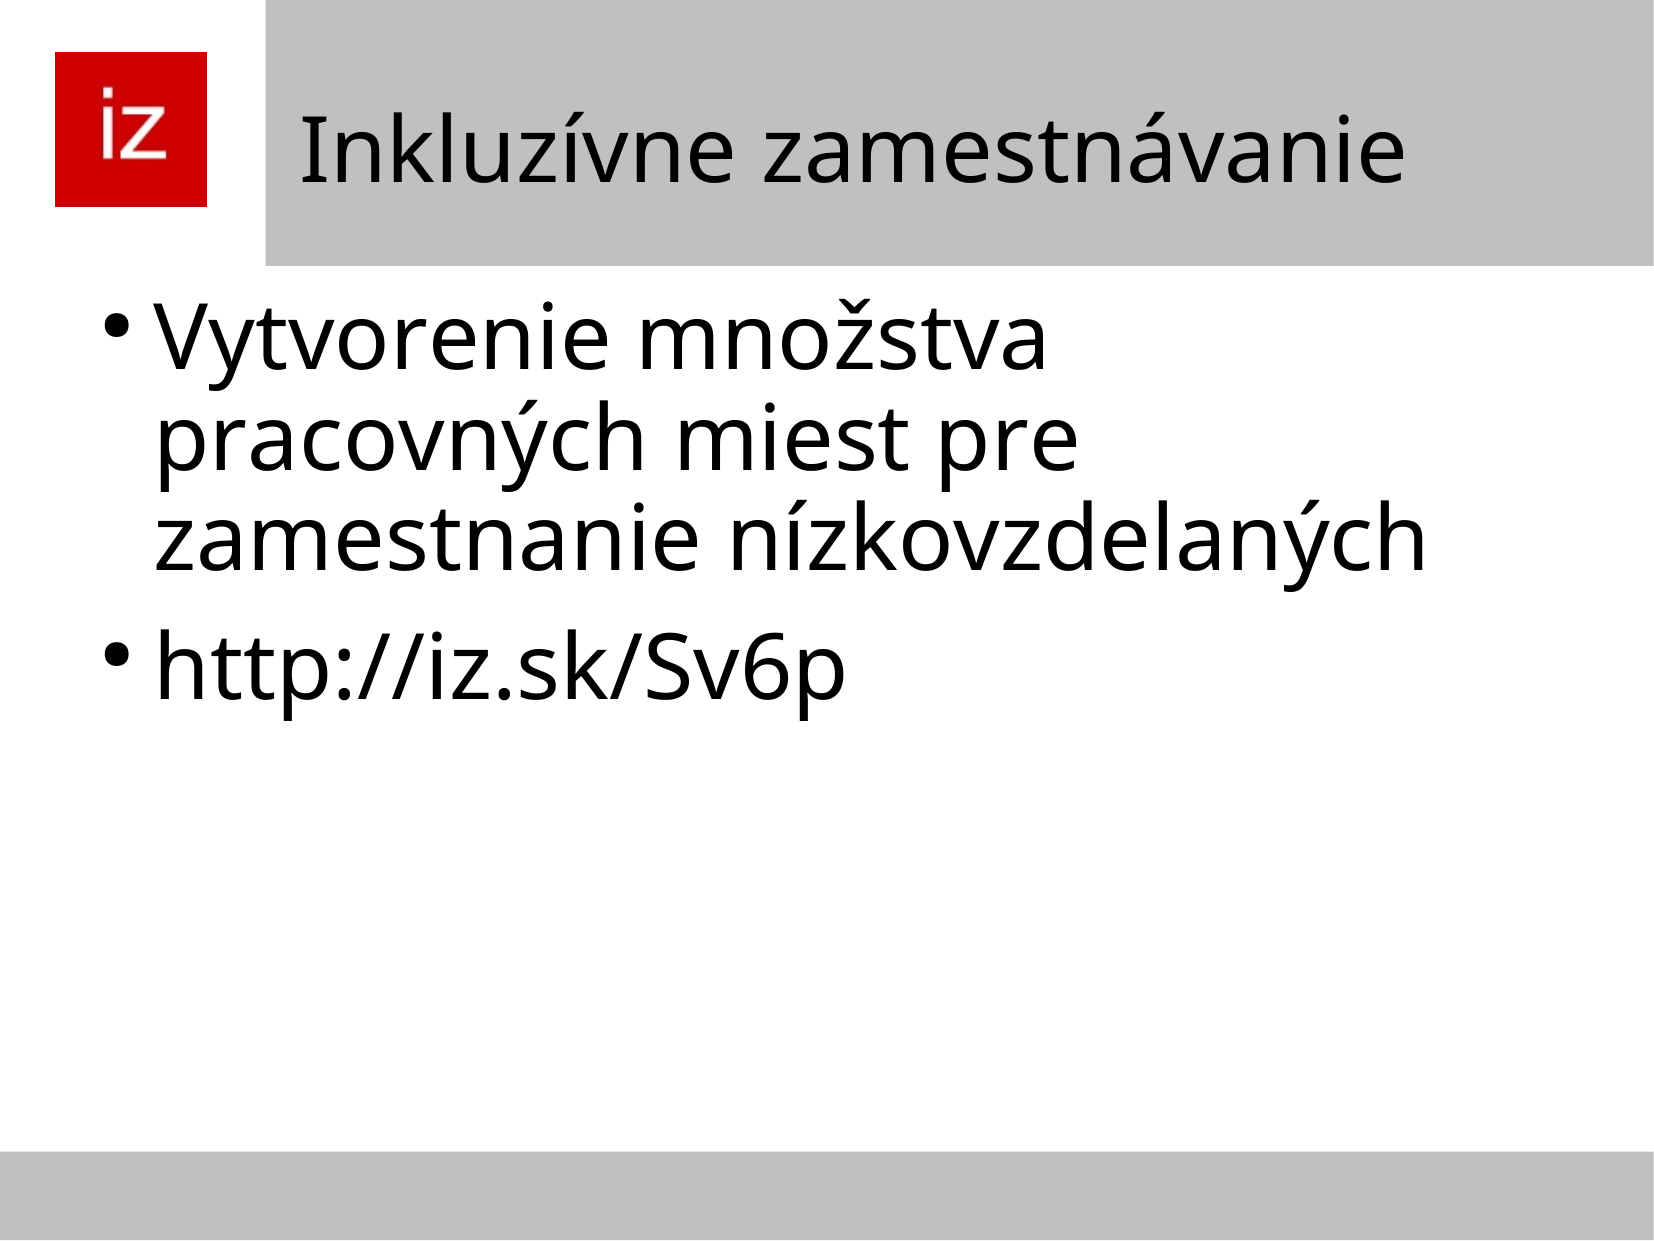

# Inkluzívne zamestnávanie
Vytvorenie množstva pracovných miest pre zamestnanie nízkovzdelaných
http://iz.sk/Sv6p